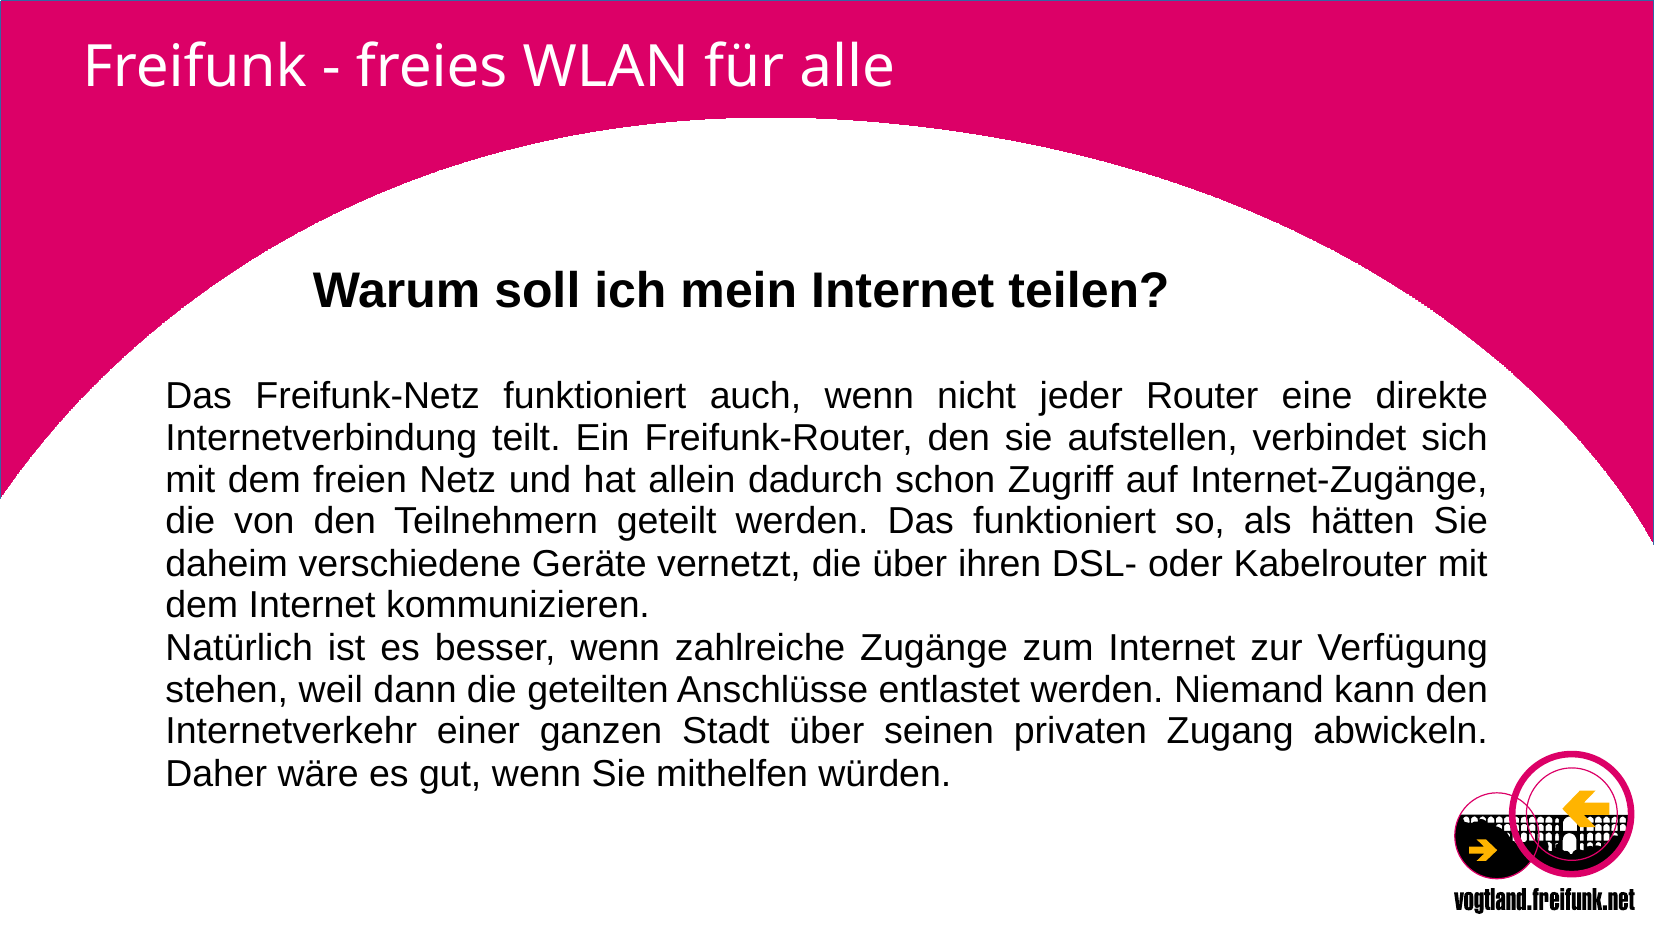

# Freifunk - freies WLAN für alle
		Warum soll ich mein Internet teilen?
Das Freifunk-Netz funktioniert auch, wenn nicht jeder Router eine direkte Internetverbindung teilt. Ein Freifunk-Router, den sie aufstellen, verbindet sich mit dem freien Netz und hat allein dadurch schon Zugriff auf Internet-Zugänge, die von den Teilnehmern geteilt werden. Das funktioniert so, als hätten Sie daheim verschiedene Geräte vernetzt, die über ihren DSL- oder Kabelrouter mit dem Internet kommunizieren.
Natürlich ist es besser, wenn zahlreiche Zugänge zum Internet zur Verfügung stehen, weil dann die geteilten Anschlüsse entlastet werden. Niemand kann den Internetverkehr einer ganzen Stadt über seinen privaten Zugang abwickeln. Daher wäre es gut, wenn Sie mithelfen würden.